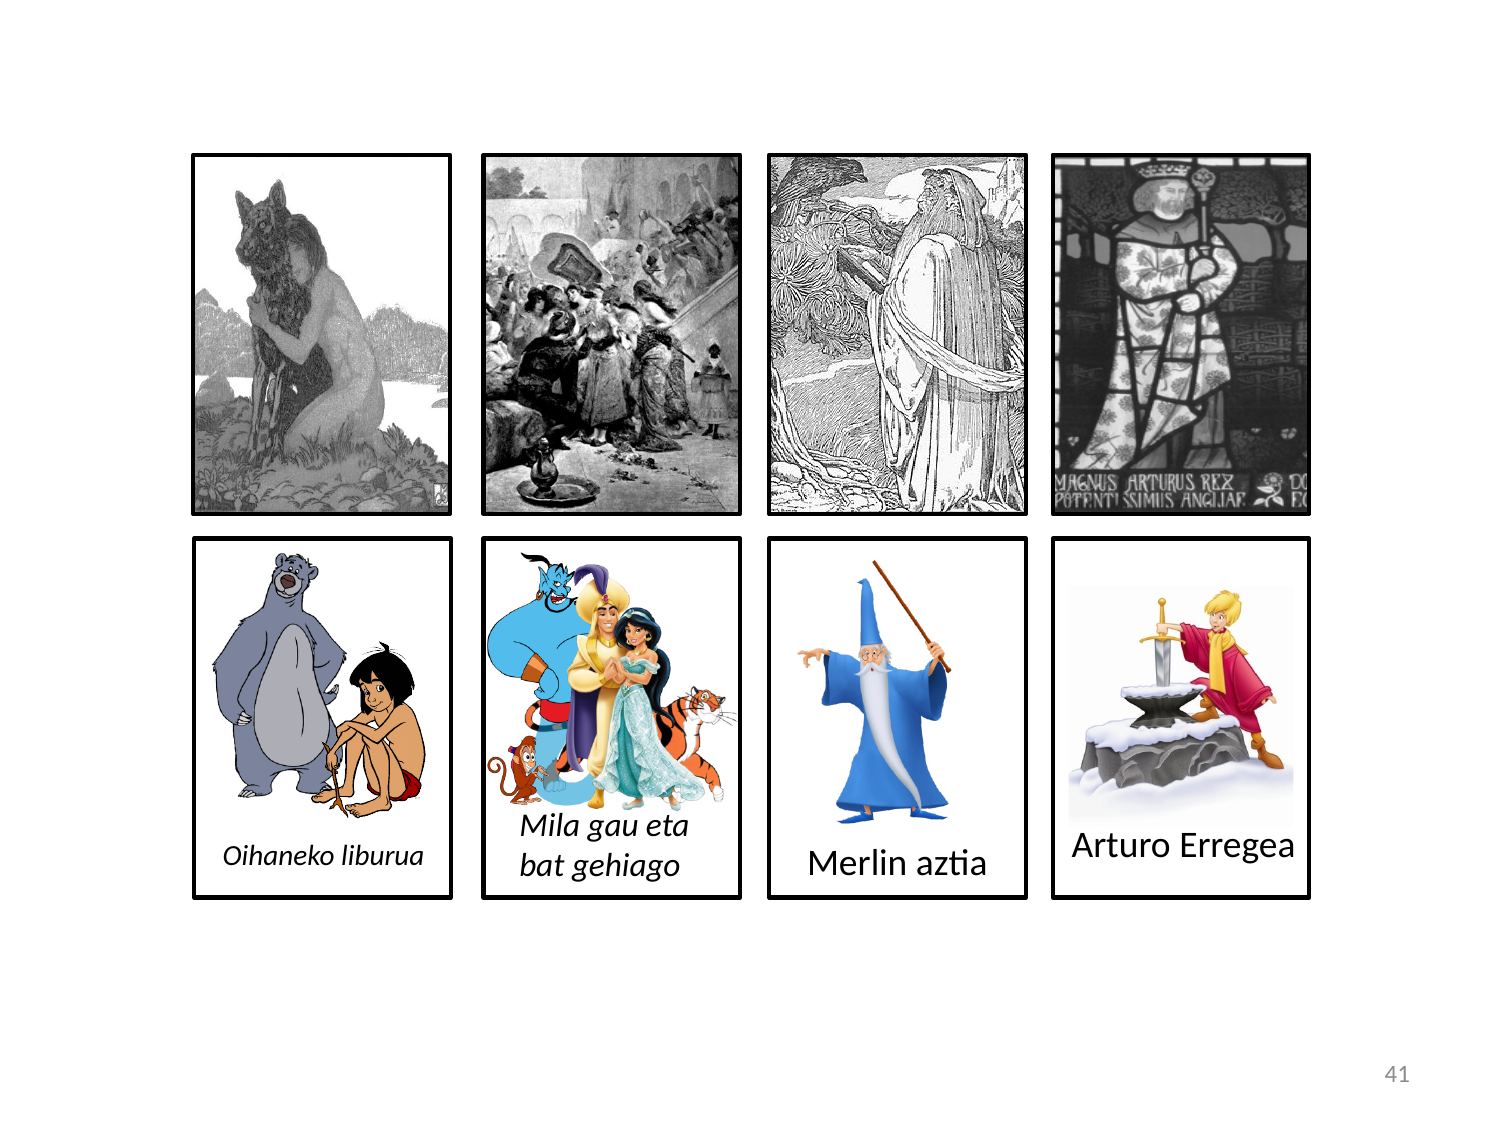

Mila gau eta
bat gehiago
Arturo Erregea
Oihaneko liburua
Merlin aztia